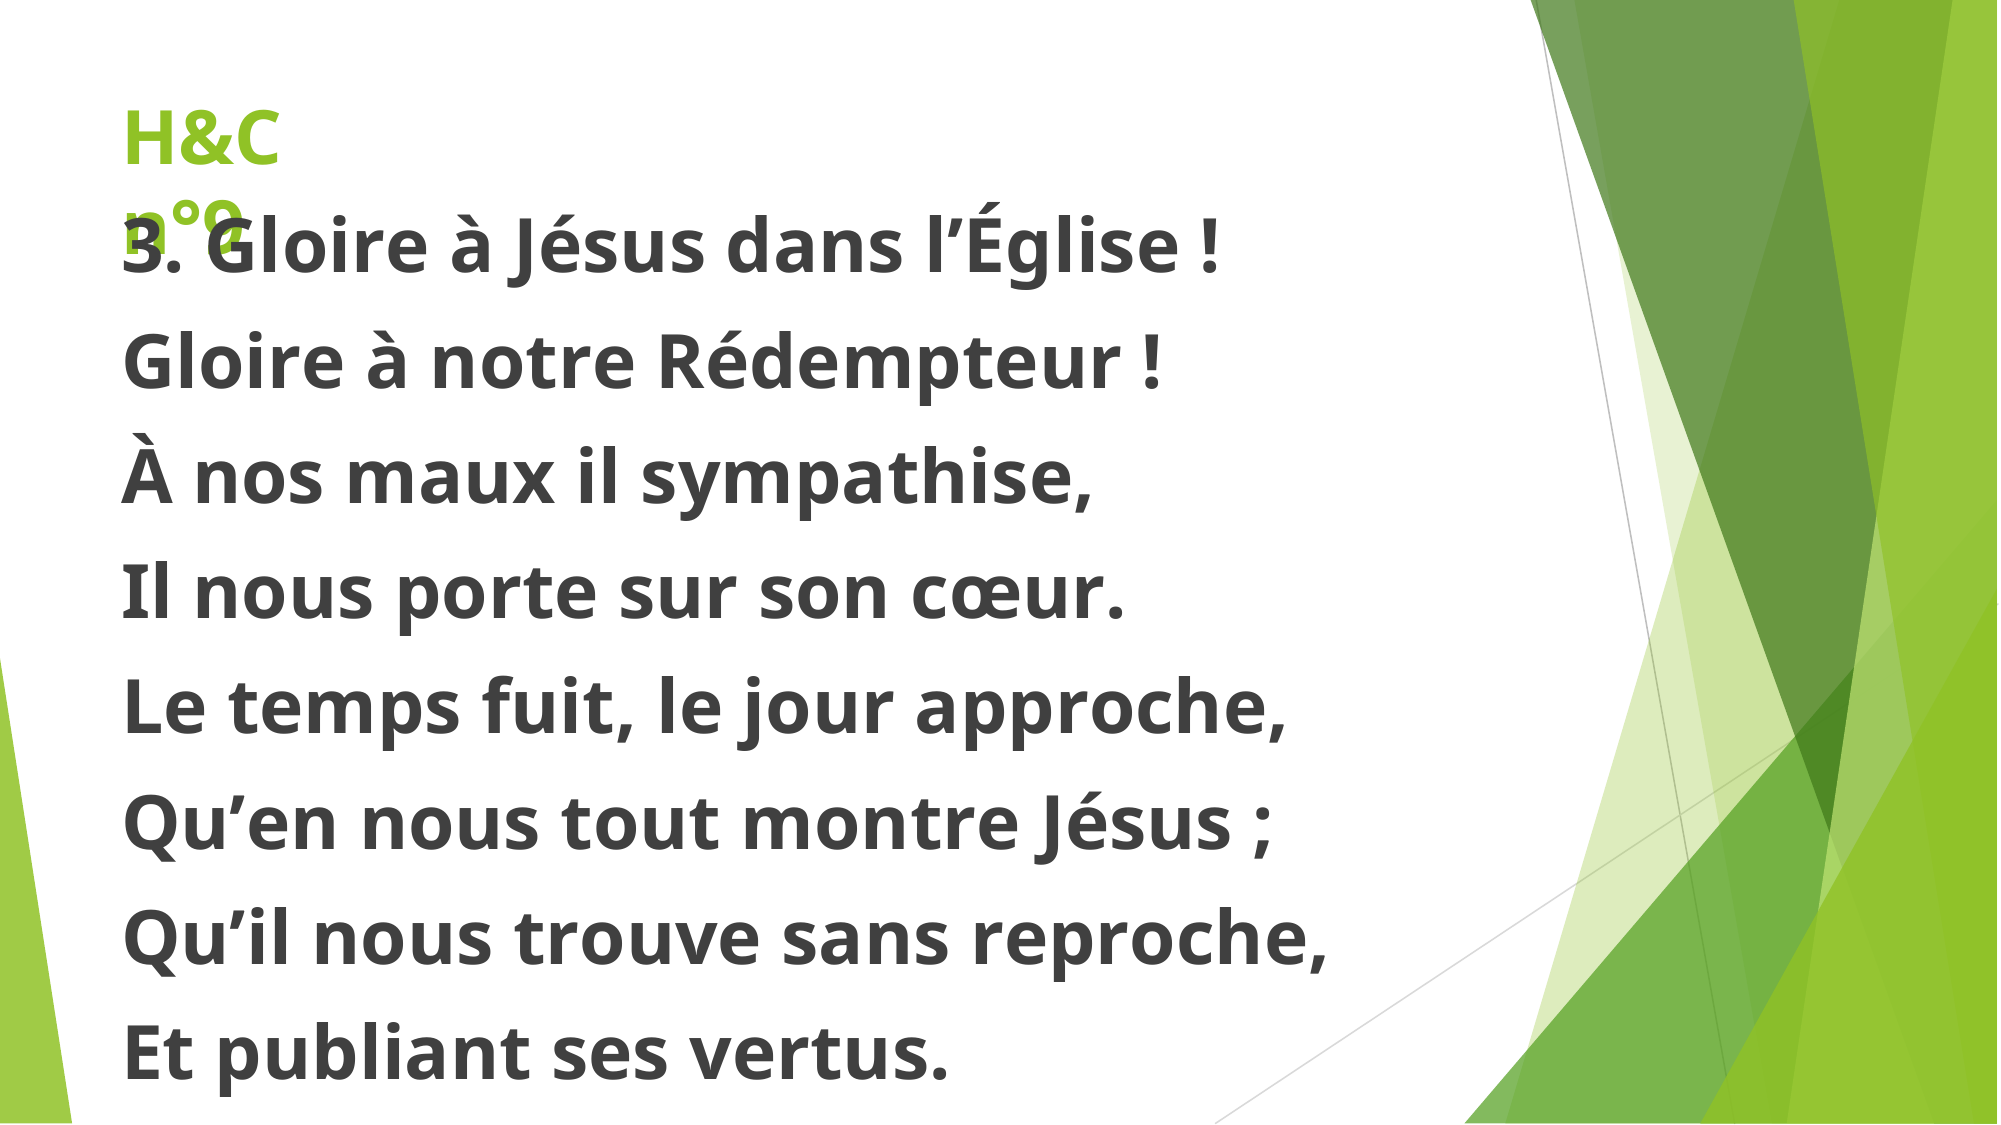

H&C n°9
3. Gloire à Jésus dans l’Église !
Gloire à notre Rédempteur !
À nos maux il sympathise,
Il nous porte sur son cœur.
Le temps fuit, le jour approche,
Qu’en nous tout montre Jésus ;
Qu’il nous trouve sans reproche,
Et publiant ses vertus.